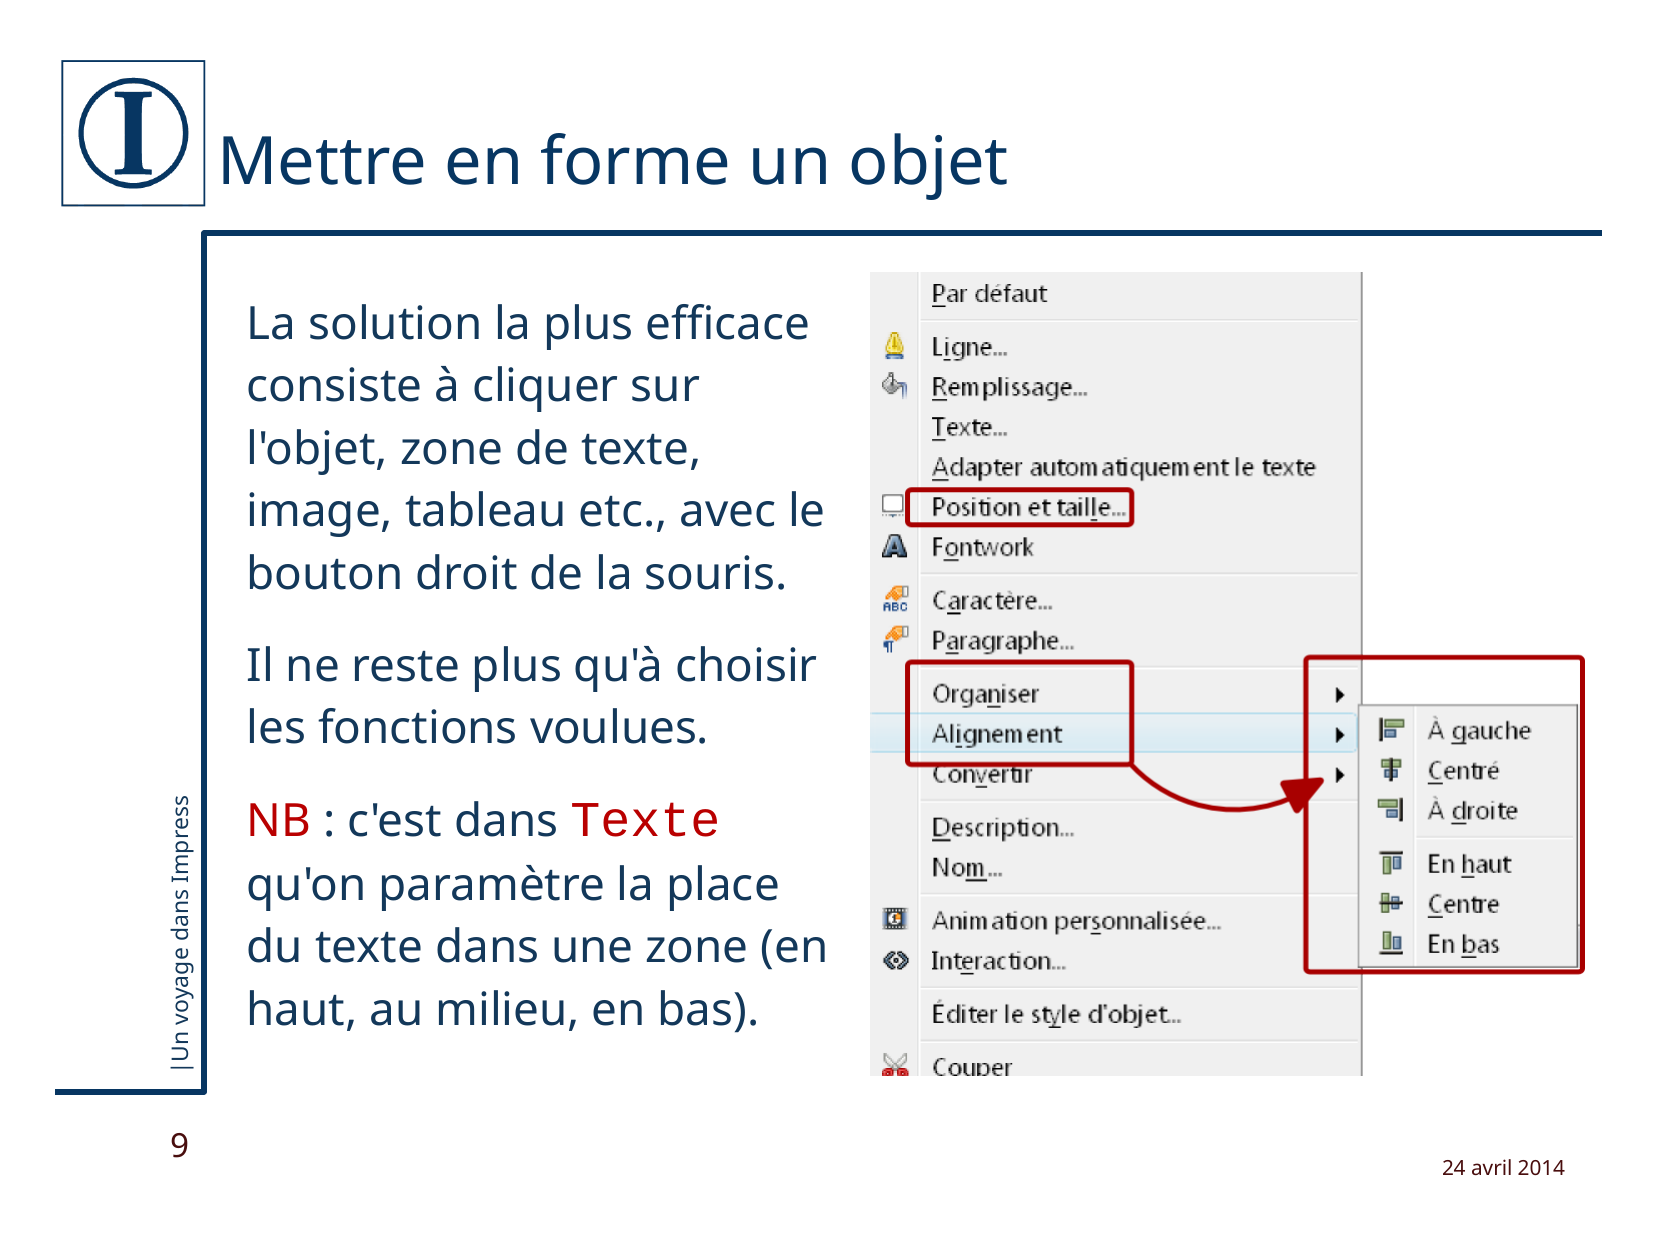

# Mettre en forme un objet
La solution la plus efficace consiste à cliquer sur l'objet, zone de texte, image, tableau etc., avec le bouton droit de la souris.
Il ne reste plus qu'à choisir les fonctions voulues.
NB : c'est dans Texte qu'on paramètre la place du texte dans une zone (en haut, au milieu, en bas).
Un voyage dans Impress
24 avril 2014